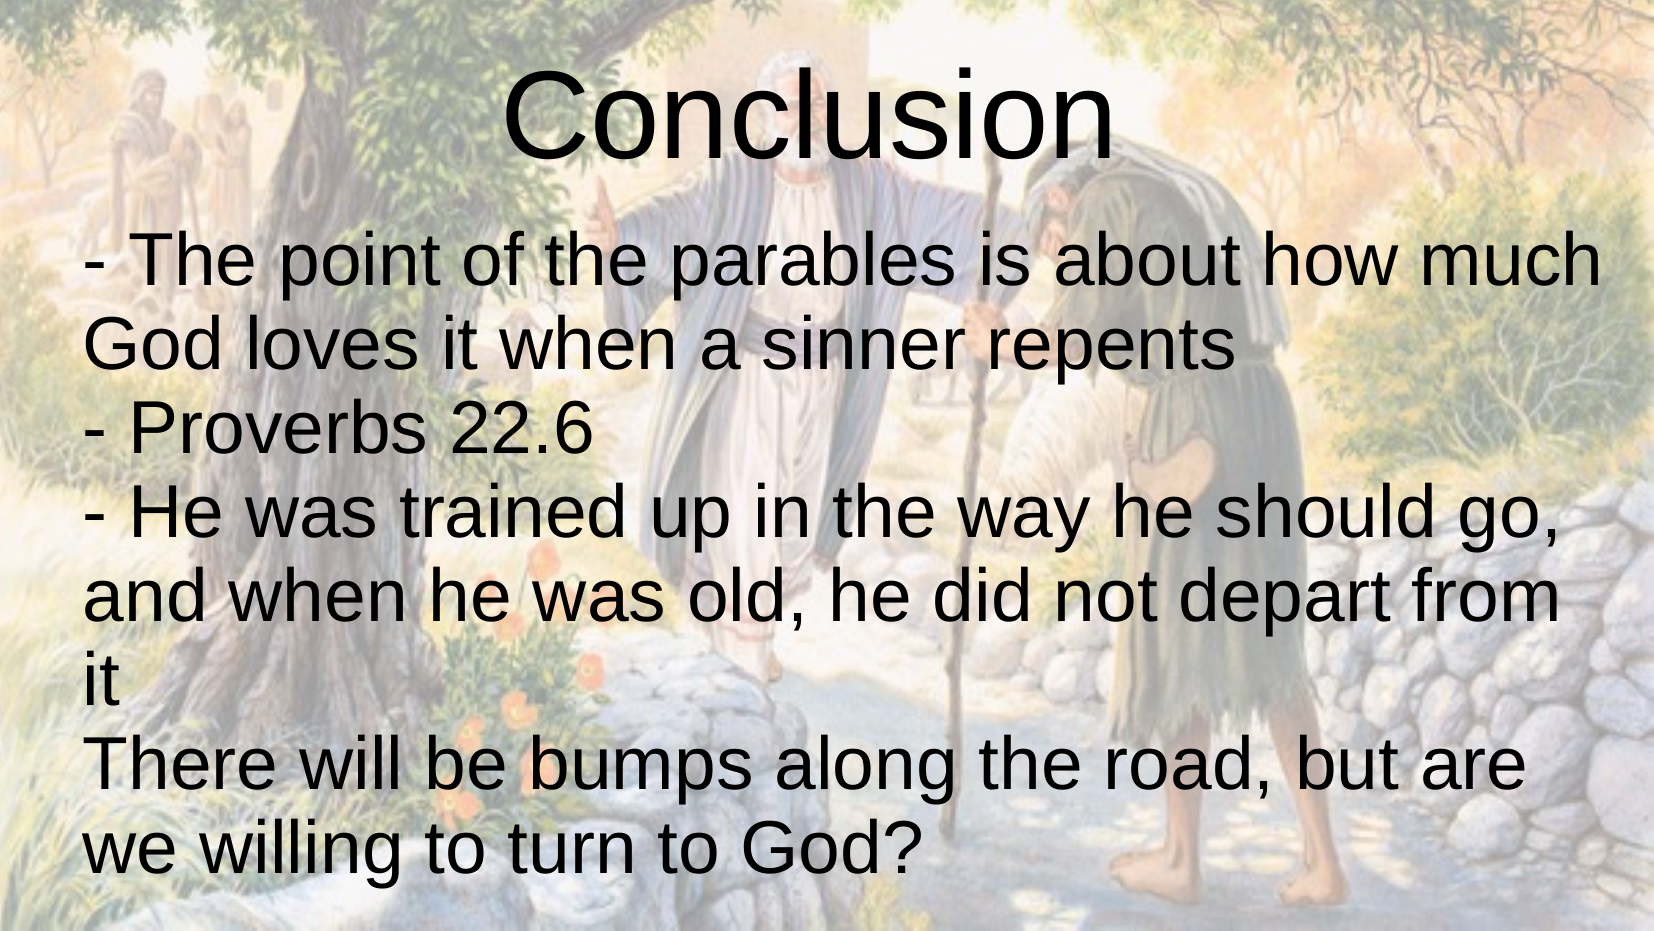

# Conclusion
- The point of the parables is about how much God loves it when a sinner repents
- Proverbs 22.6
- He was trained up in the way he should go, and when he was old, he did not depart from it
There will be bumps along the road, but are we willing to turn to God?